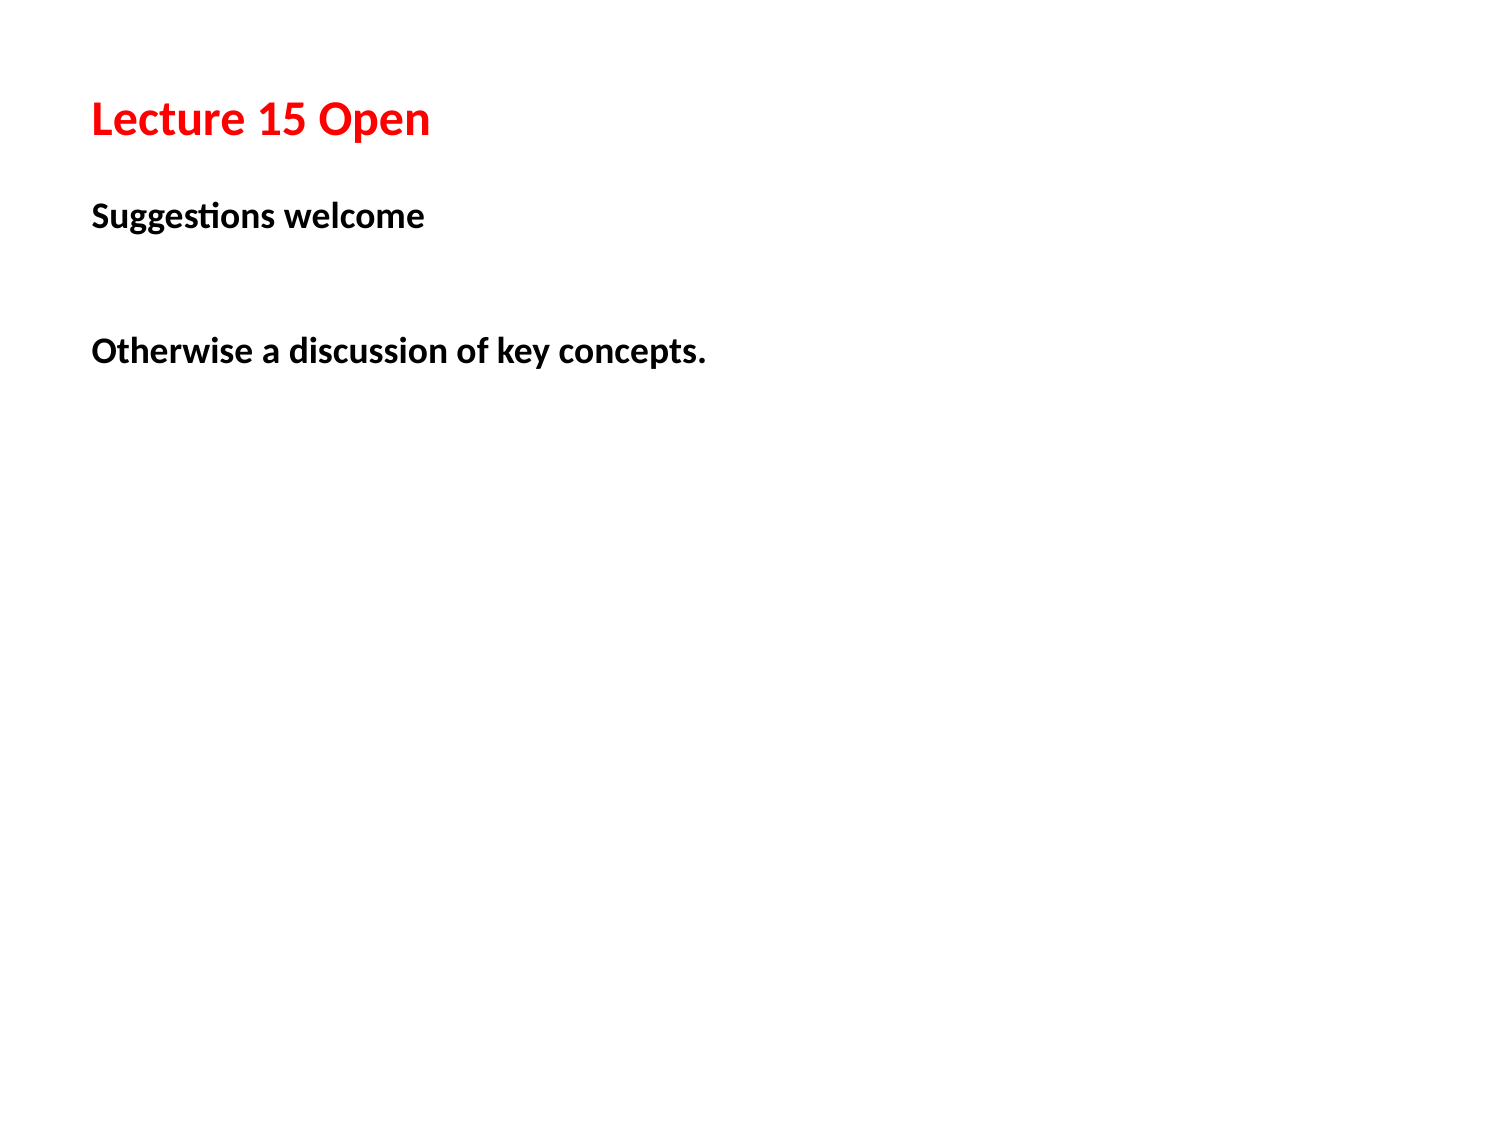

Lecture 15 Open
Suggestions welcome
Otherwise a discussion of key concepts.